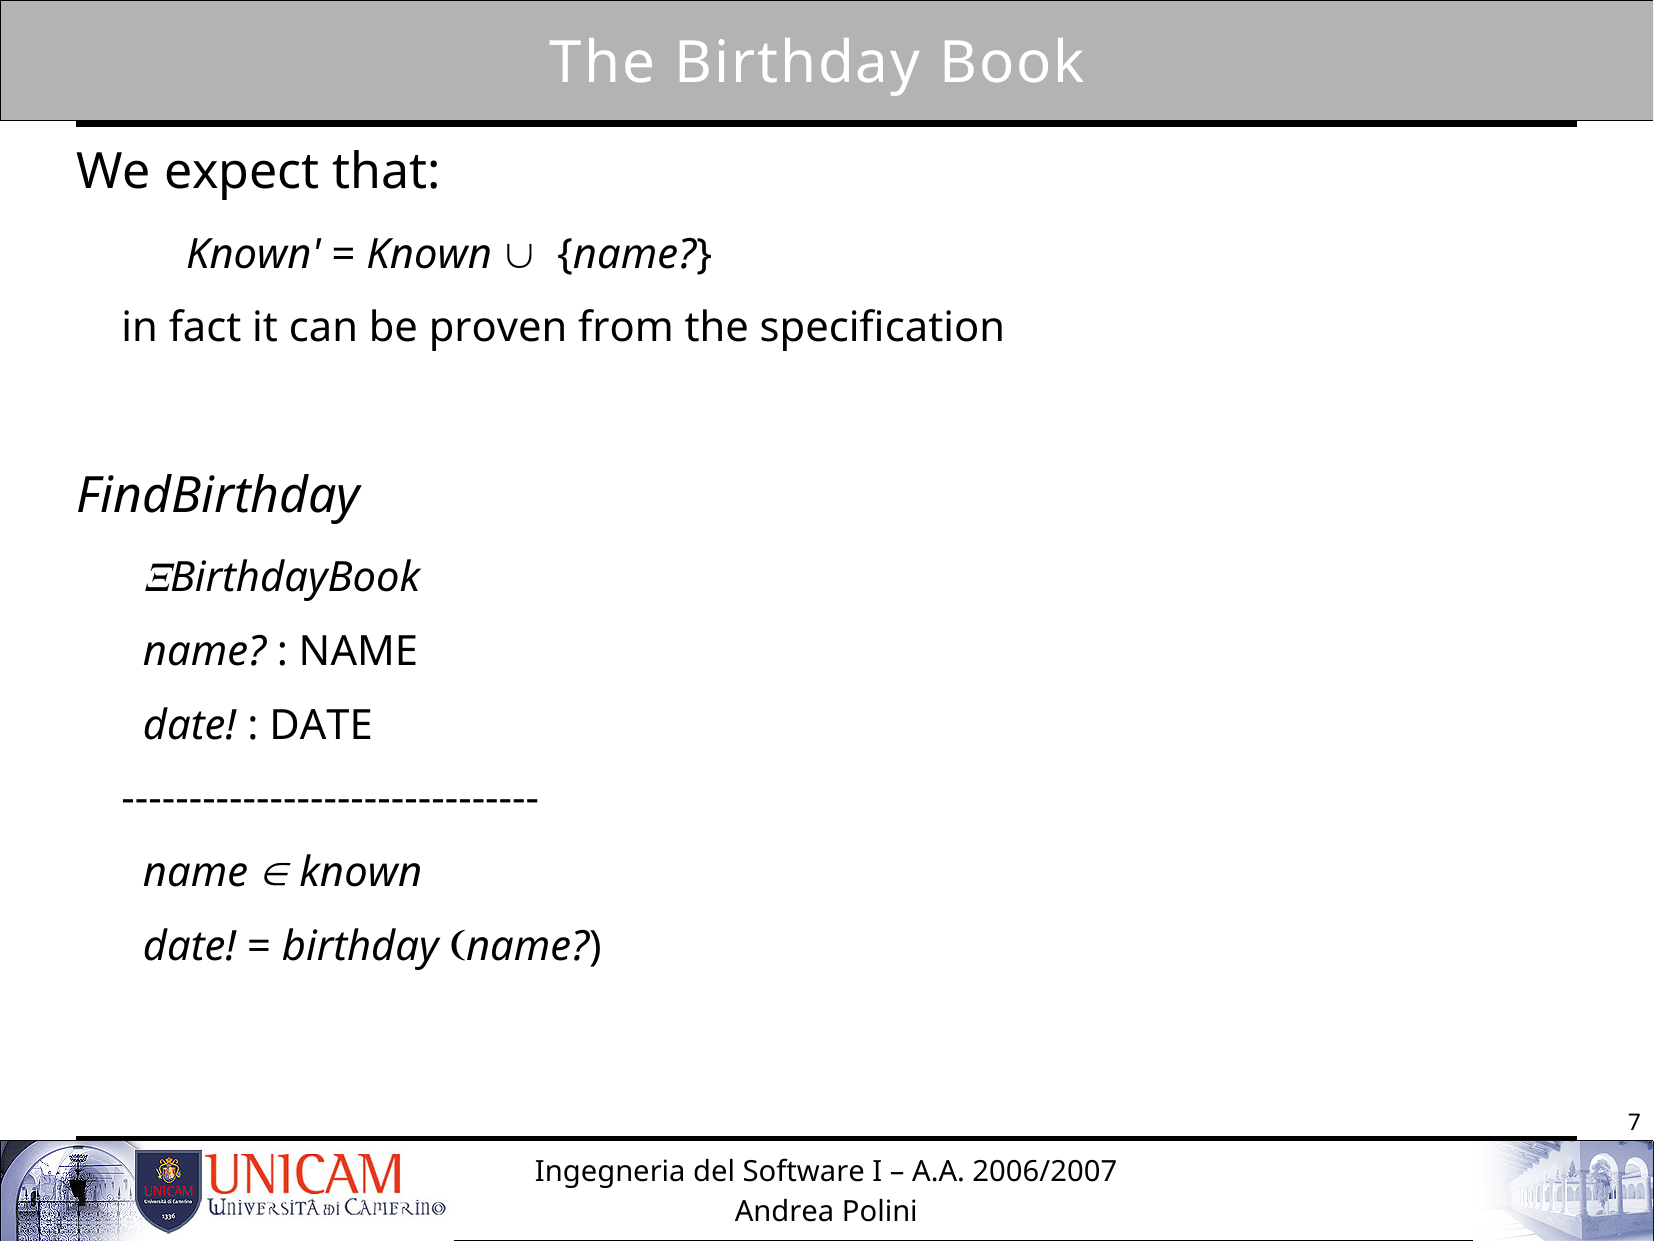

# The Birthday Book
We expect that:
 Known' = Known  {name?}
in fact it can be proven from the specification
FindBirthday
 BirthdayBook
 name? : NAME
 date! : DATE
-------------------------------
 name  known
 date! = birthday (name?)
7